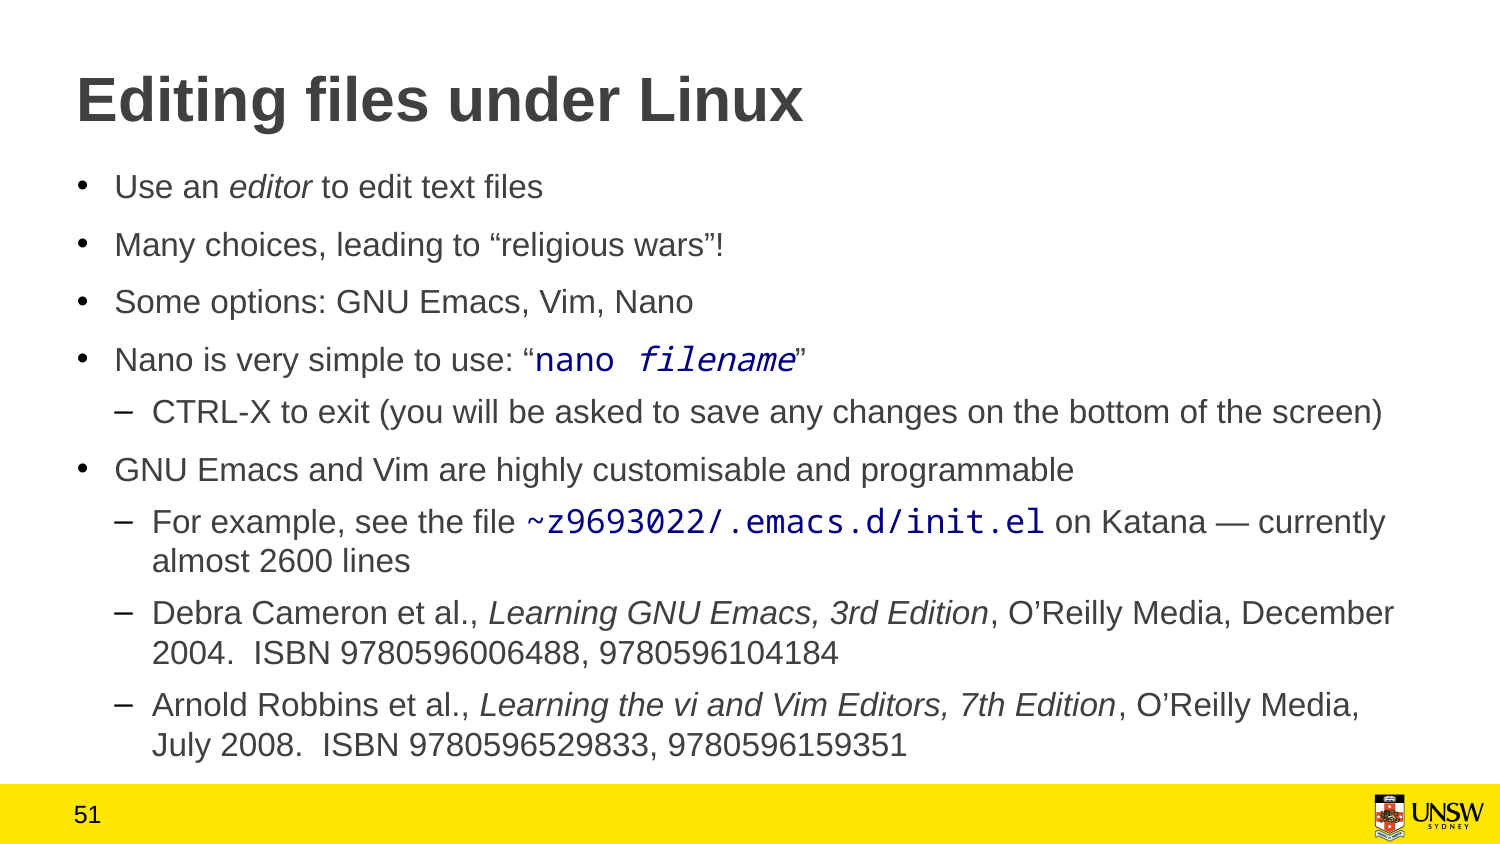

# Editing files under Linux
Use an editor to edit text files
Many choices, leading to “religious wars”!
Some options: GNU Emacs, Vim, Nano
Nano is very simple to use: “nano filename”
CTRL-X to exit (you will be asked to save any changes on the bottom of the screen)
GNU Emacs and Vim are highly customisable and programmable
For example, see the file ~z9693022/.emacs.d/init.el on Katana — currently almost 2600 lines
Debra Cameron et al., Learning GNU Emacs, 3rd Edition, O’Reilly Media, December 2004. ISBN 9780596006488, 9780596104184
Arnold Robbins et al., Learning the vi and Vim Editors, 7th Edition, O’Reilly Media, July 2008. ISBN 9780596529833, 9780596159351